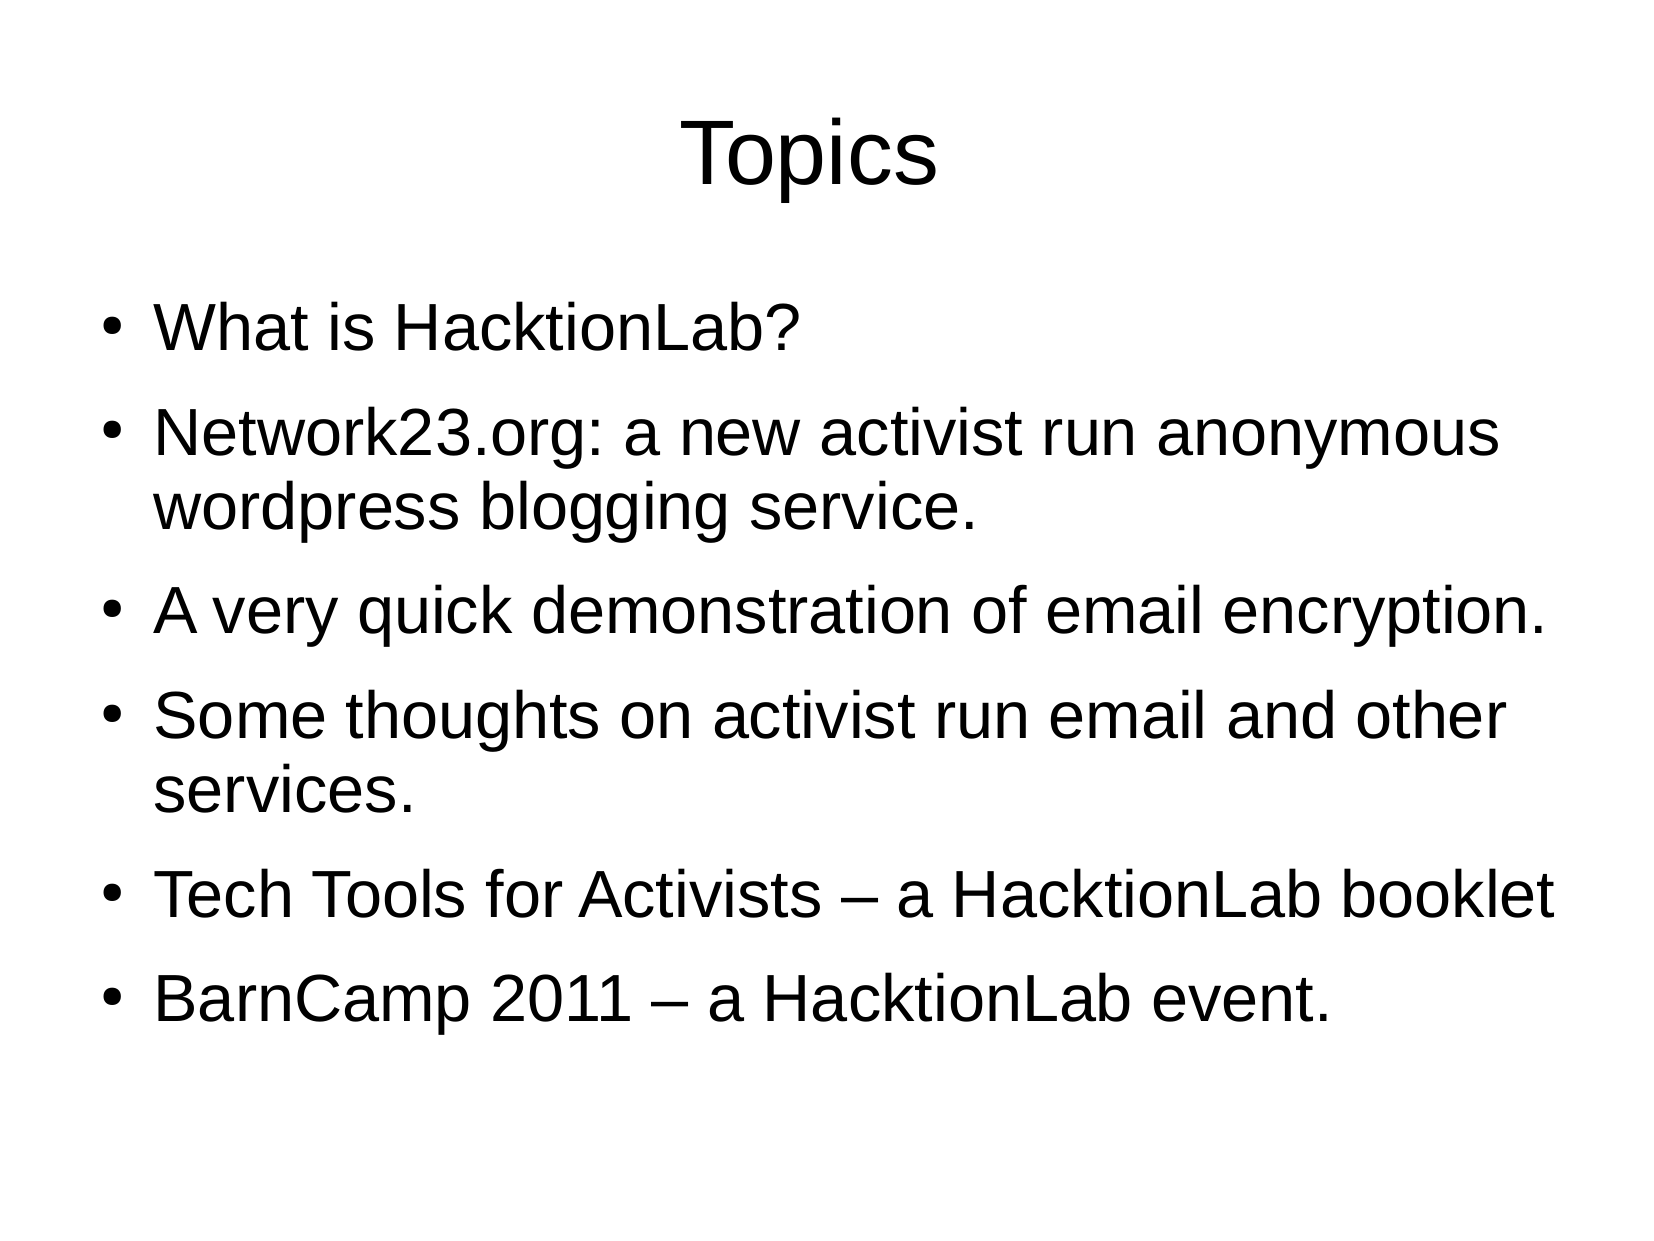

# Topics
What is HacktionLab?
Network23.org: a new activist run anonymous wordpress blogging service.
A very quick demonstration of email encryption.
Some thoughts on activist run email and other services.
Tech Tools for Activists – a HacktionLab booklet
BarnCamp 2011 – a HacktionLab event.